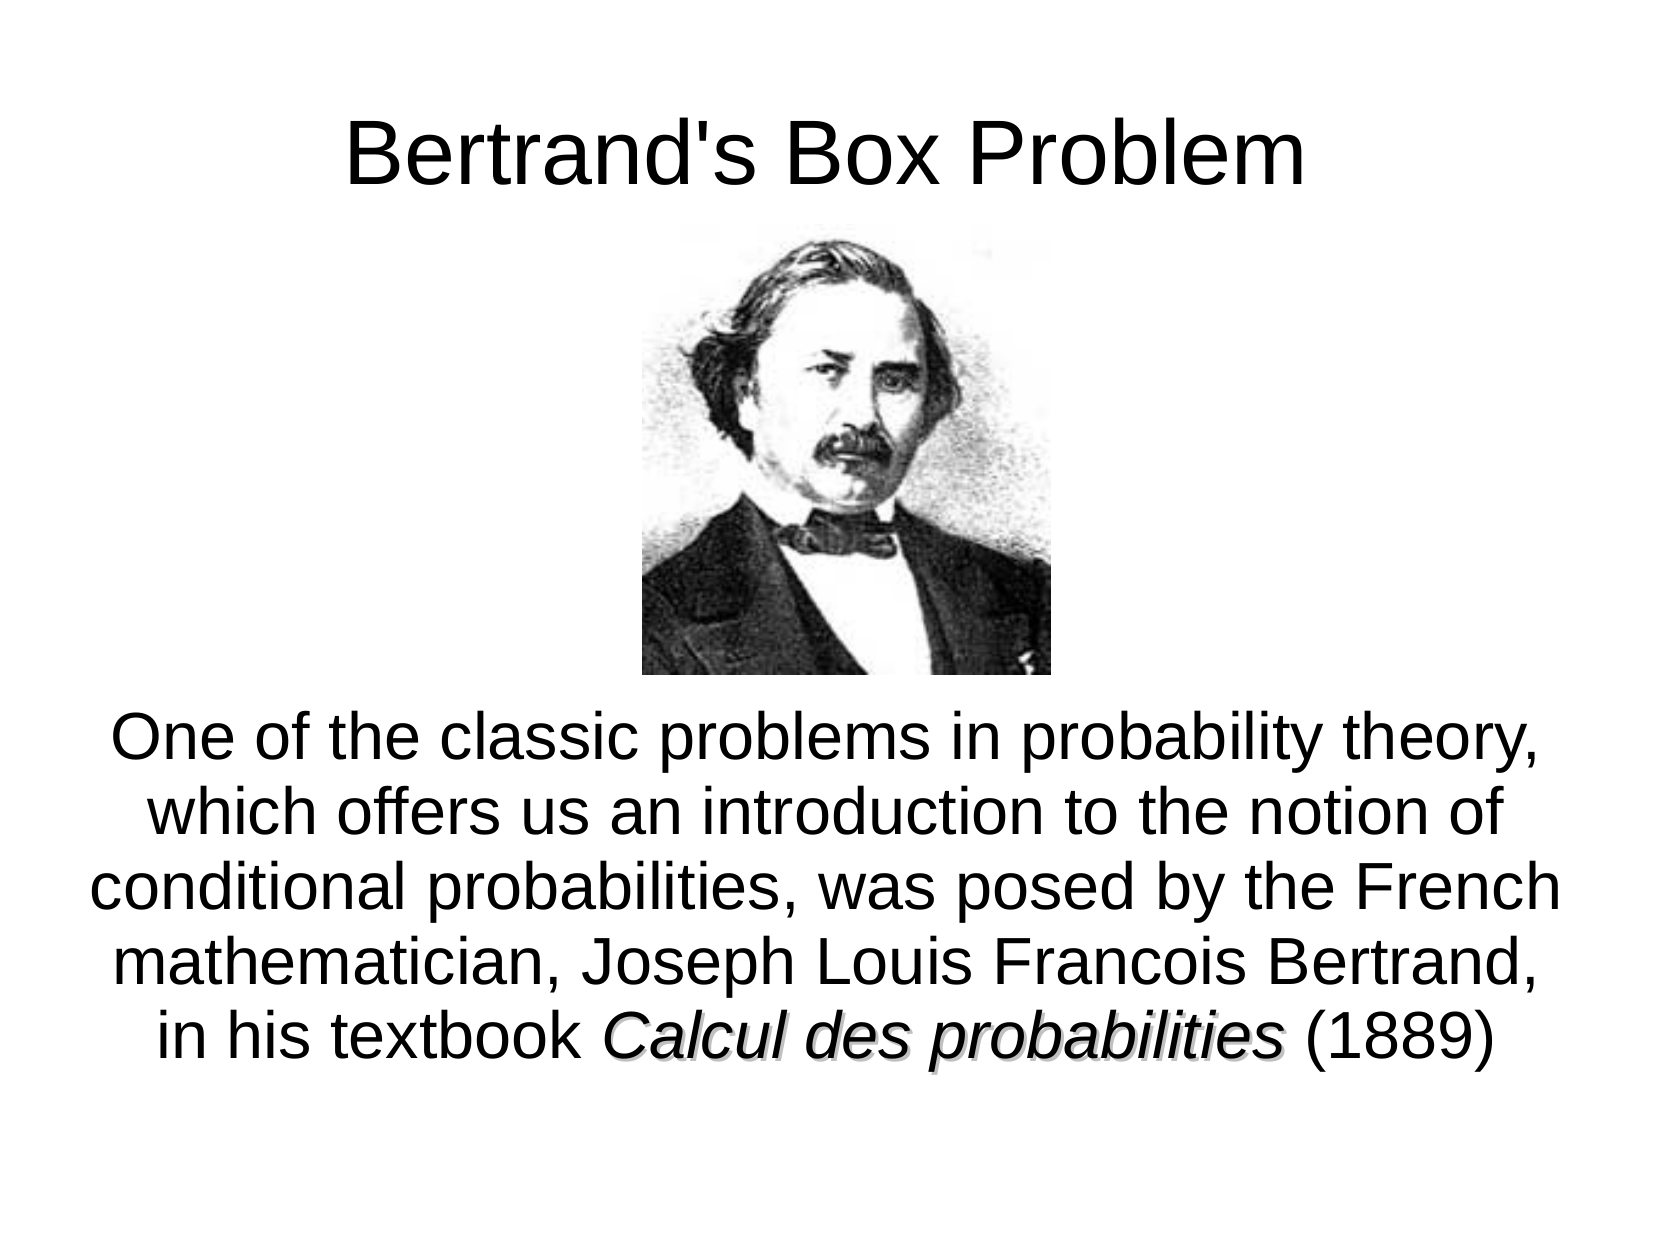

Bertrand's Box Problem
# One of the classic problems in probability theory, which offers us an introduction to the notion of conditional probabilities, was posed by the French mathematician, Joseph Louis Francois Bertrand, in his textbook Calcul des probabilities (1889)